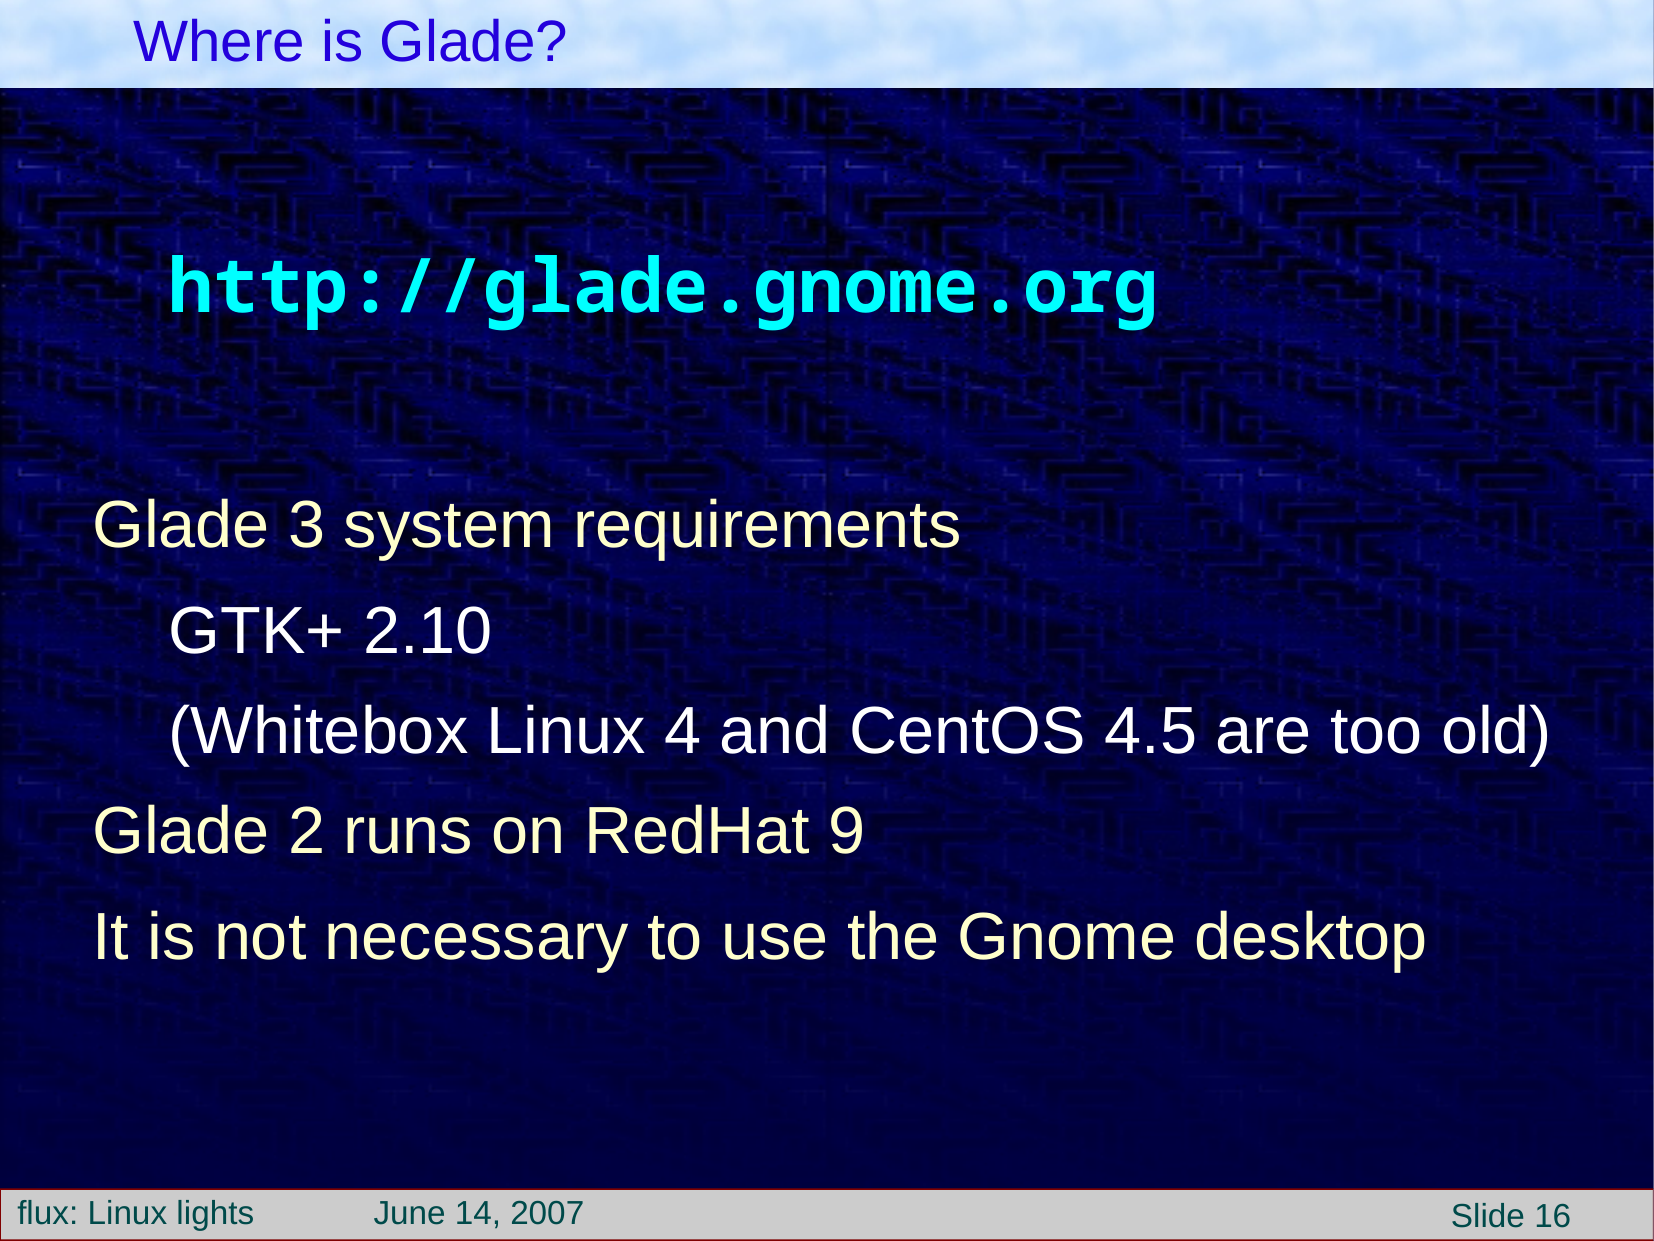

Where is Glade?
# http://glade.gnome.org
Glade 3 system requirements
GTK+ 2.10
(Whitebox Linux 4 and CentOS 4.5 are too old)
Glade 2 runs on RedHat 9
It is not necessary to use the Gnome desktop
flux: Linux lights	June 14, 2007
Slide